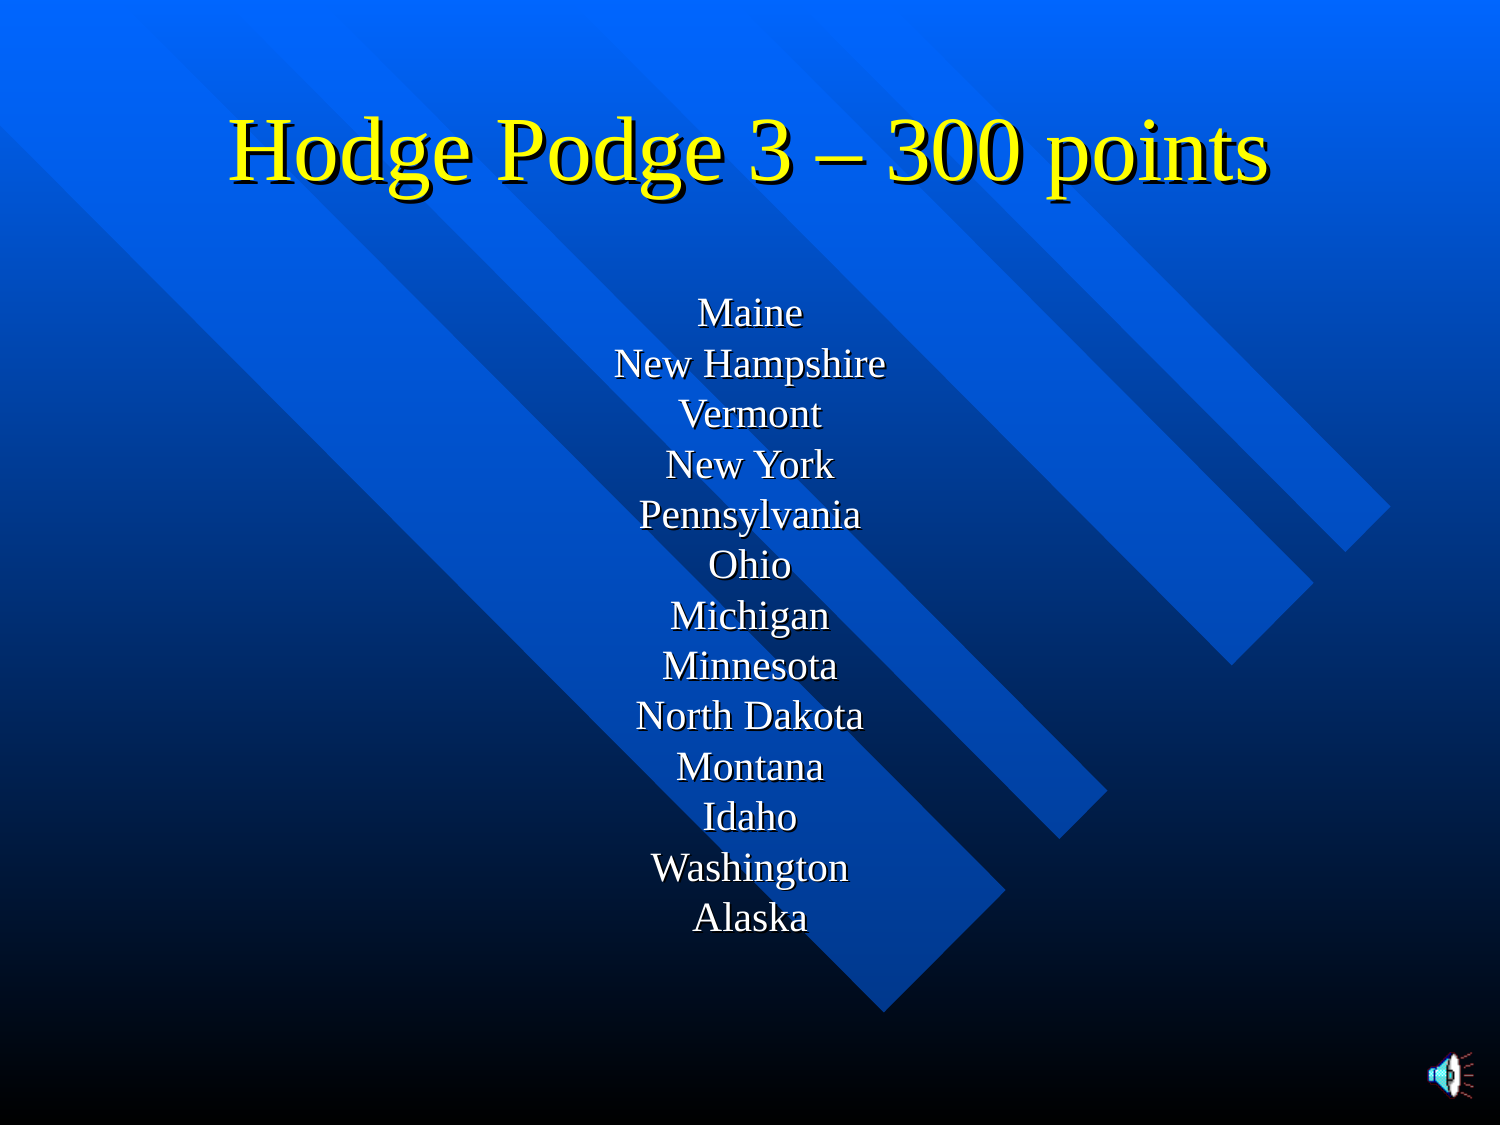

# Hodge Podge 3 – 300 points
Maine
New Hampshire
Vermont
New York
Pennsylvania
Ohio
Michigan
Minnesota
North Dakota
Montana
Idaho
Washington
Alaska